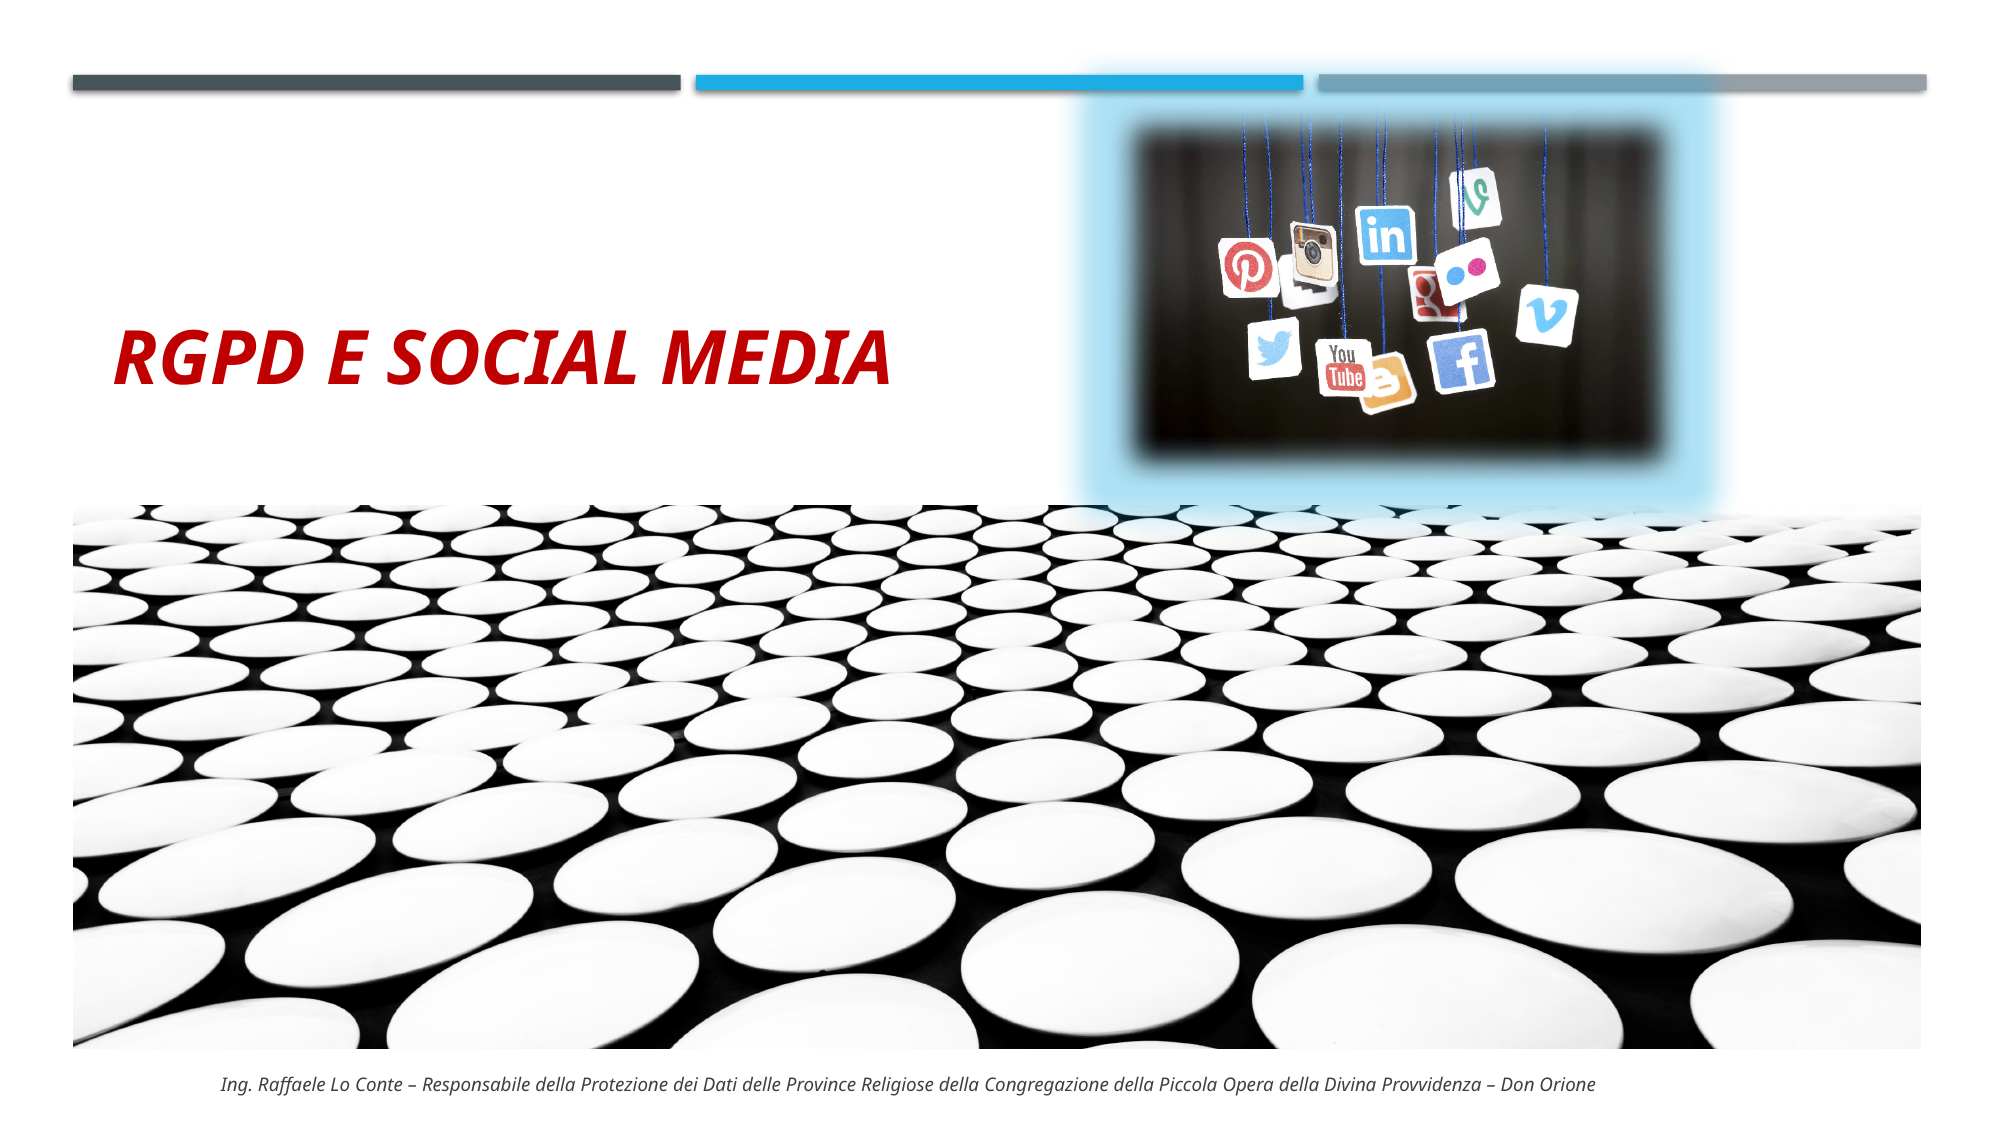

# RGPD e social media
Ing. Raffaele Lo Conte – Responsabile della Protezione dei Dati delle Province Religiose della Congregazione della Piccola Opera della Divina Provvidenza – Don Orione